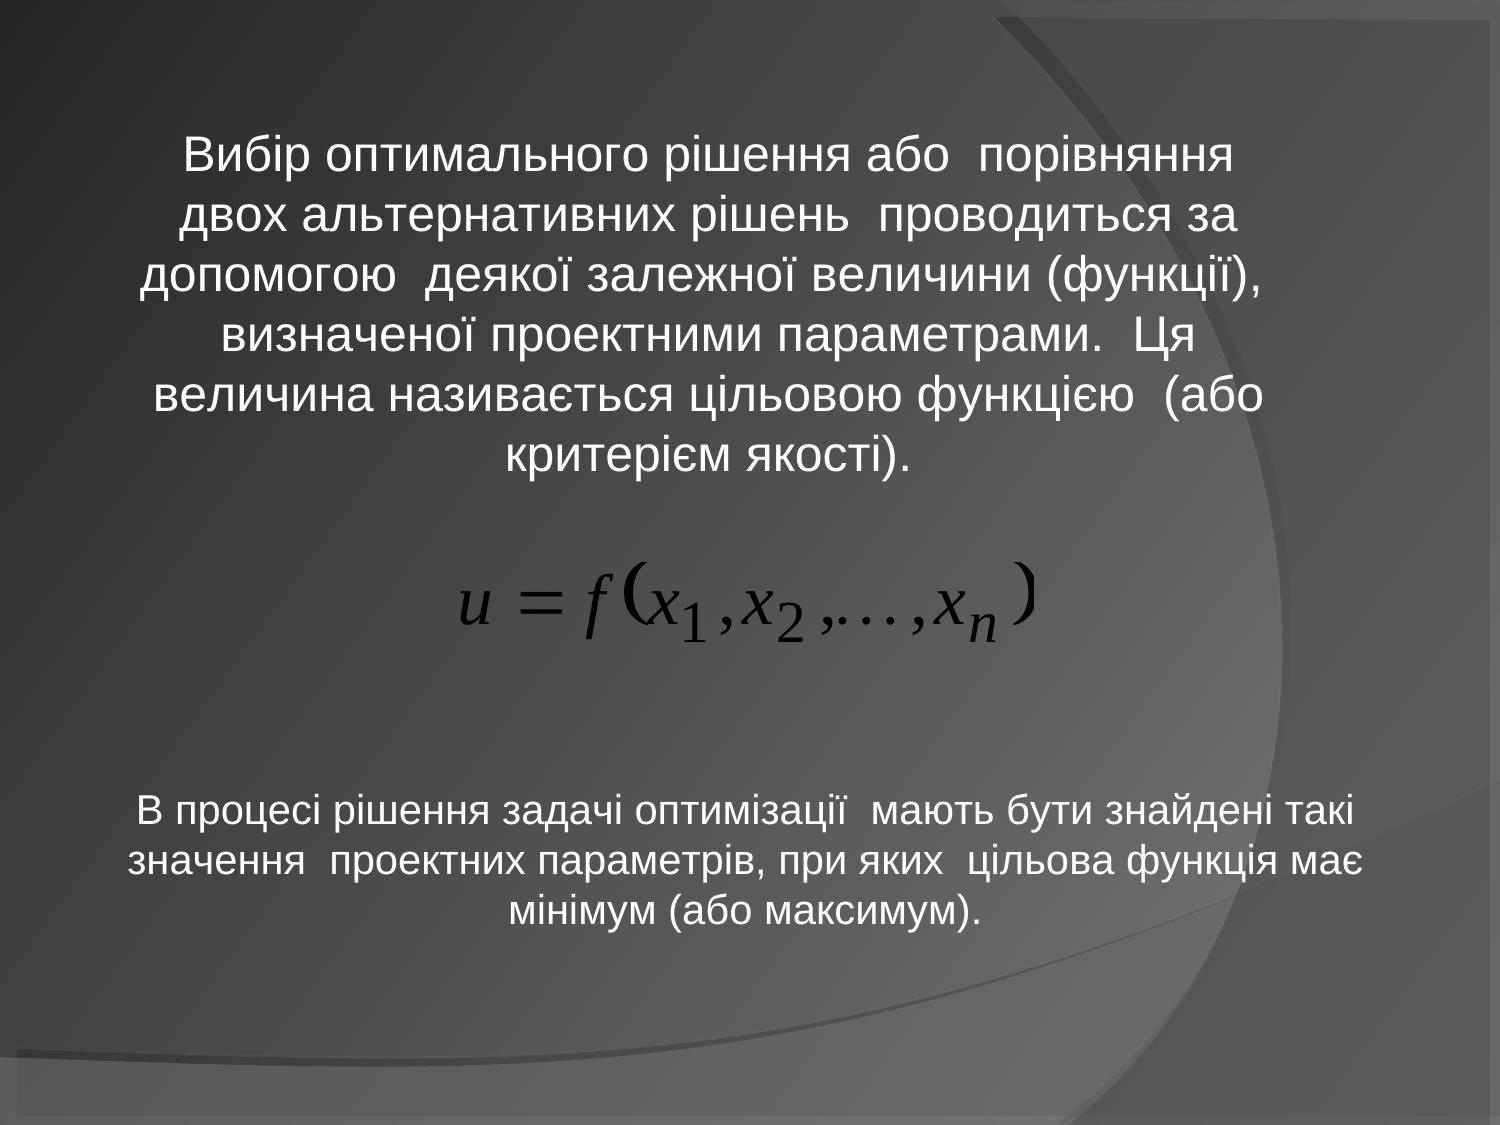

Вибір оптимального рішення або порівняння двох альтернативних рішень проводиться за допомогою деякої залежної величини (функції), визначеної проектними параметрами. Ця величина називається цільовою функцією (або критерієм якості).
В процесі рішення задачі оптимізації мають бути знайдені такі значення проектних параметрів, при яких цільова функція має мінімум (або максимум).